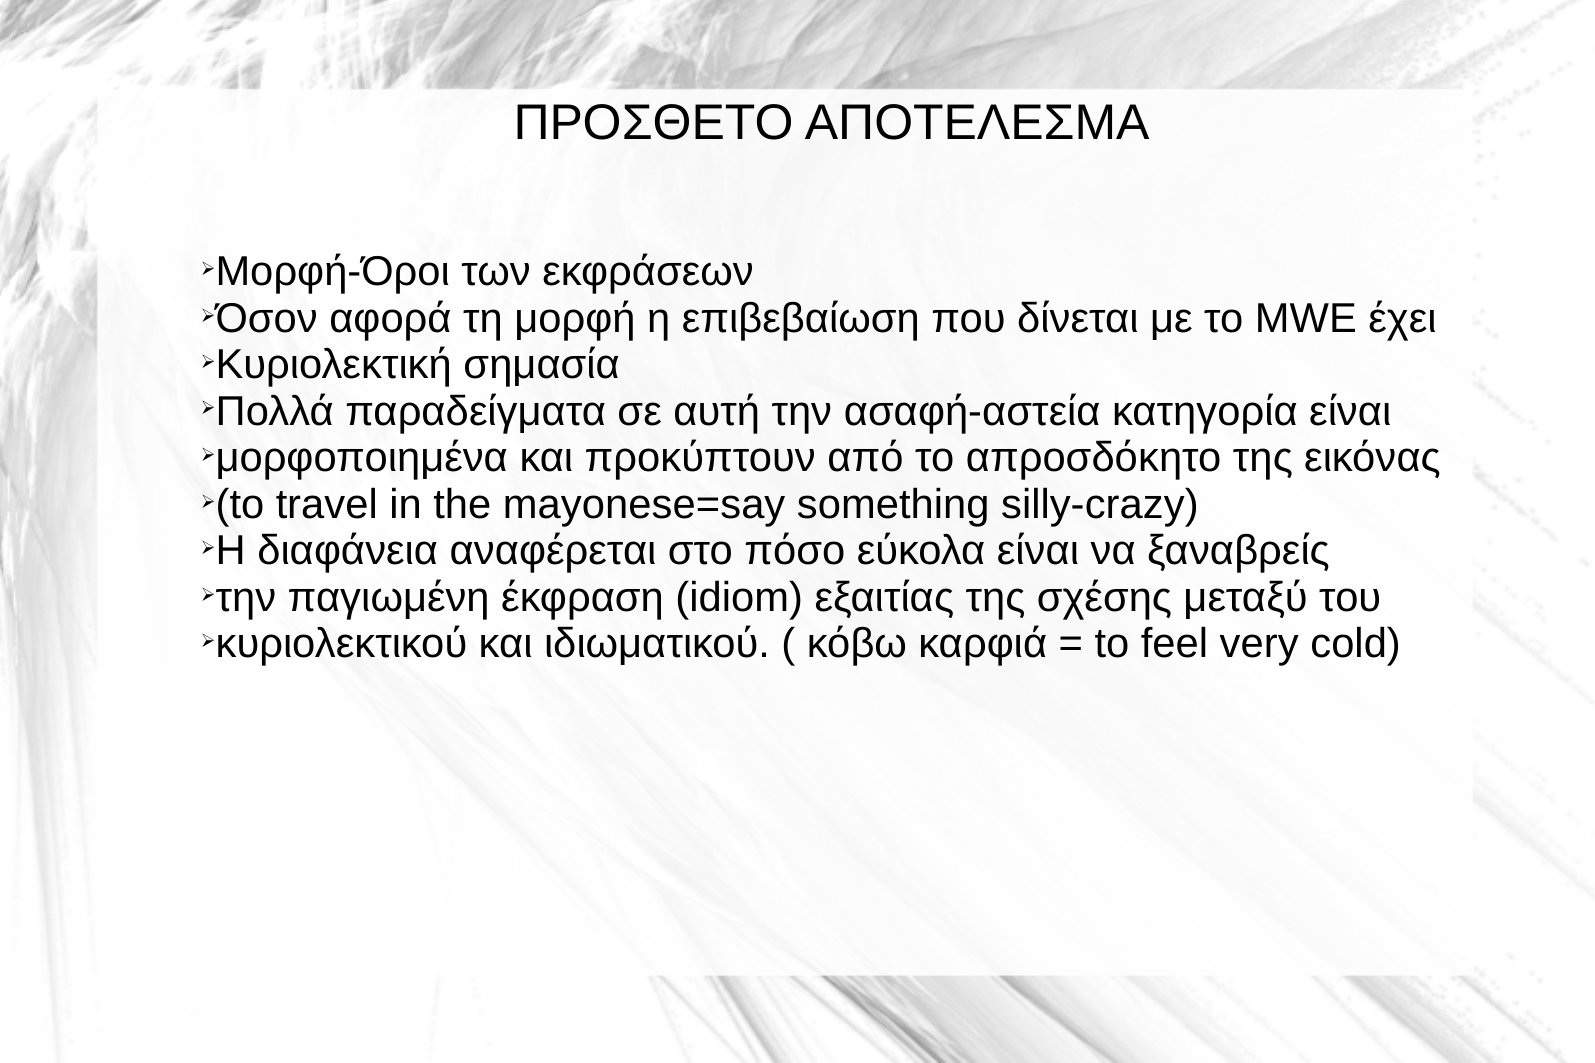

ΠΡΟΣΘΕΤΟ ΑΠΟΤΕΛΕΣΜΑ
Μορφή-Όροι των εκφράσεων
Όσον αφορά τη μορφή η επιβεβαίωση που δίνεται με το MWE έχει
Κυριολεκτική σημασία
Πολλά παραδείγματα σε αυτή την ασαφή-αστεία κατηγορία είναι
μορφοποιημένα και προκύπτουν από το απροσδόκητο της εικόνας
(to travel in the mayonese=say something silly-crazy)
H διαφάνεια αναφέρεται στο πόσο εύκολα είναι να ξαναβρείς
την παγιωμένη έκφραση (idiom) εξαιτίας της σχέσης μεταξύ του
κυριολεκτικού και ιδιωματικού. ( κόβω καρφιά = to feel very cold)